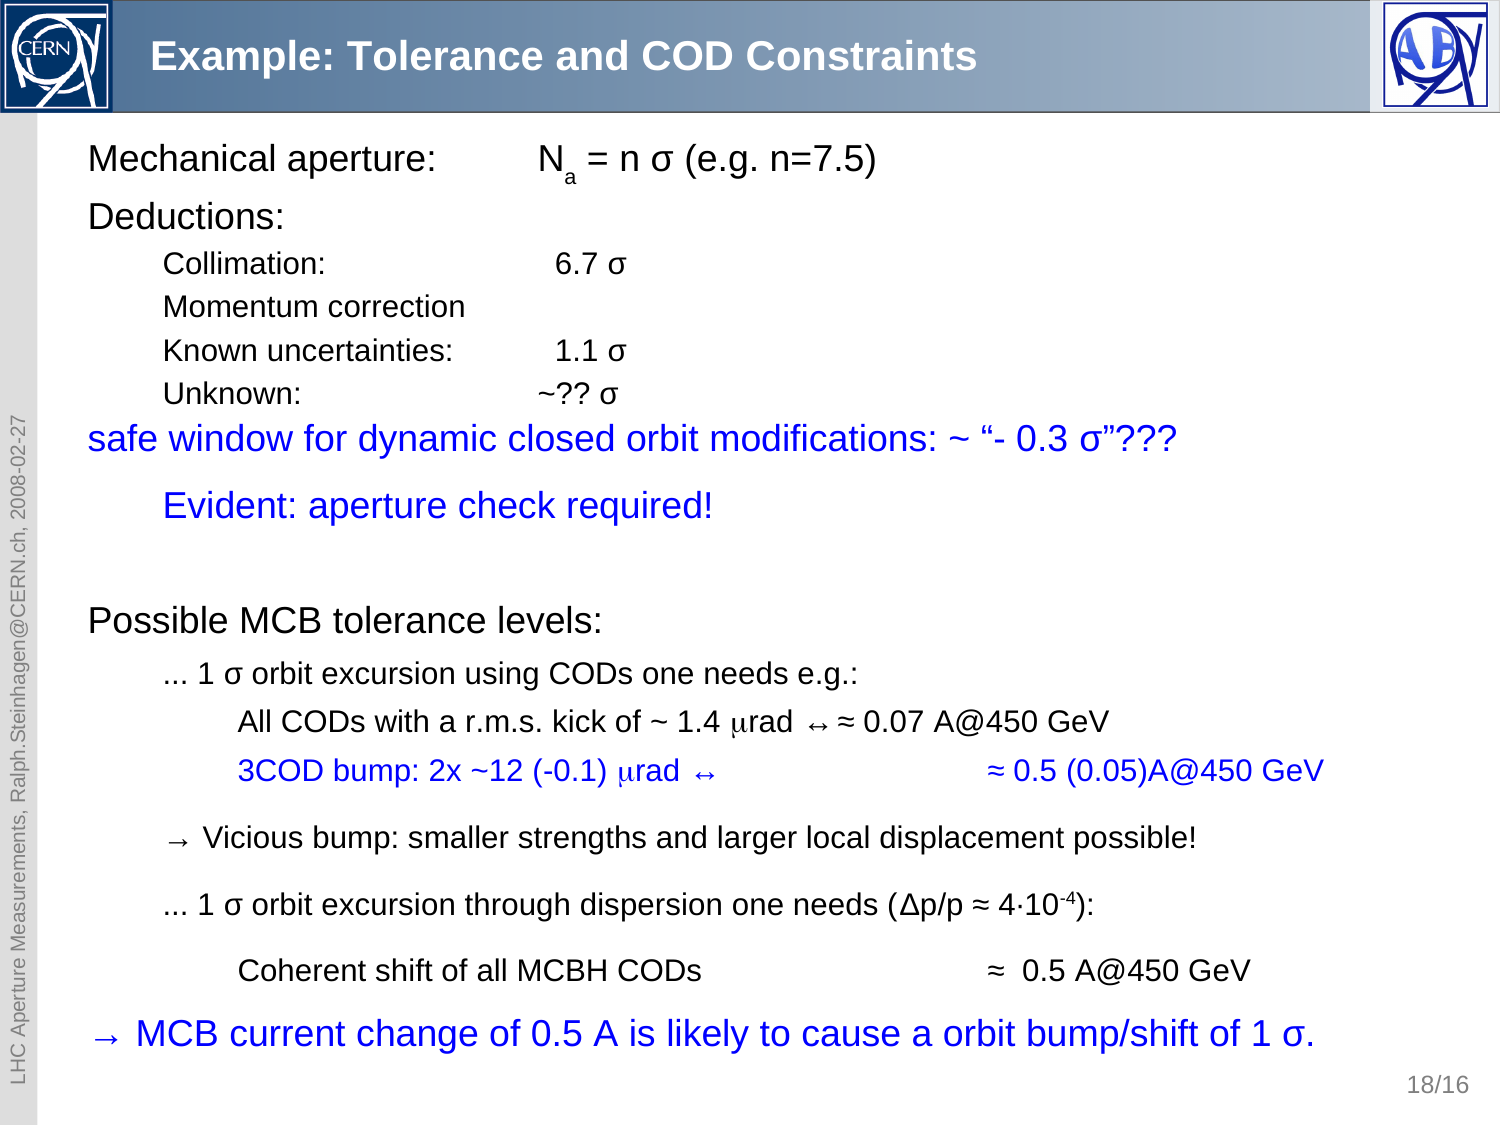

# Example: Tolerance and COD Constraints
Mechanical aperture:	Na = n σ (e.g. n=7.5)
Deductions:
Collimation:		 6.7 σ
Momentum correction
Known uncertainties:	 1.1 σ
Unknown:		~?? σ
safe window for dynamic closed orbit modifications: ~ “- 0.3 σ”???
Evident: aperture check required!
Possible MCB tolerance levels:
... 1 σ orbit excursion using CODs one needs e.g.:
All CODs with a r.m.s. kick of ~ 1.4 mrad ↔	≈ 0.07 A@450 GeV
3COD bump: 2x ~12 (-0.1) mrad ↔ 		≈ 0.5 (0.05)A@450 GeV
→ Vicious bump: smaller strengths and larger local displacement possible!
... 1 σ orbit excursion through dispersion one needs (Δp/p ≈ 4∙10-4):
Coherent shift of all MCBH CODs		≈ 0.5 A@450 GeV
→ MCB current change of 0.5 A is likely to cause a orbit bump/shift of 1 σ.